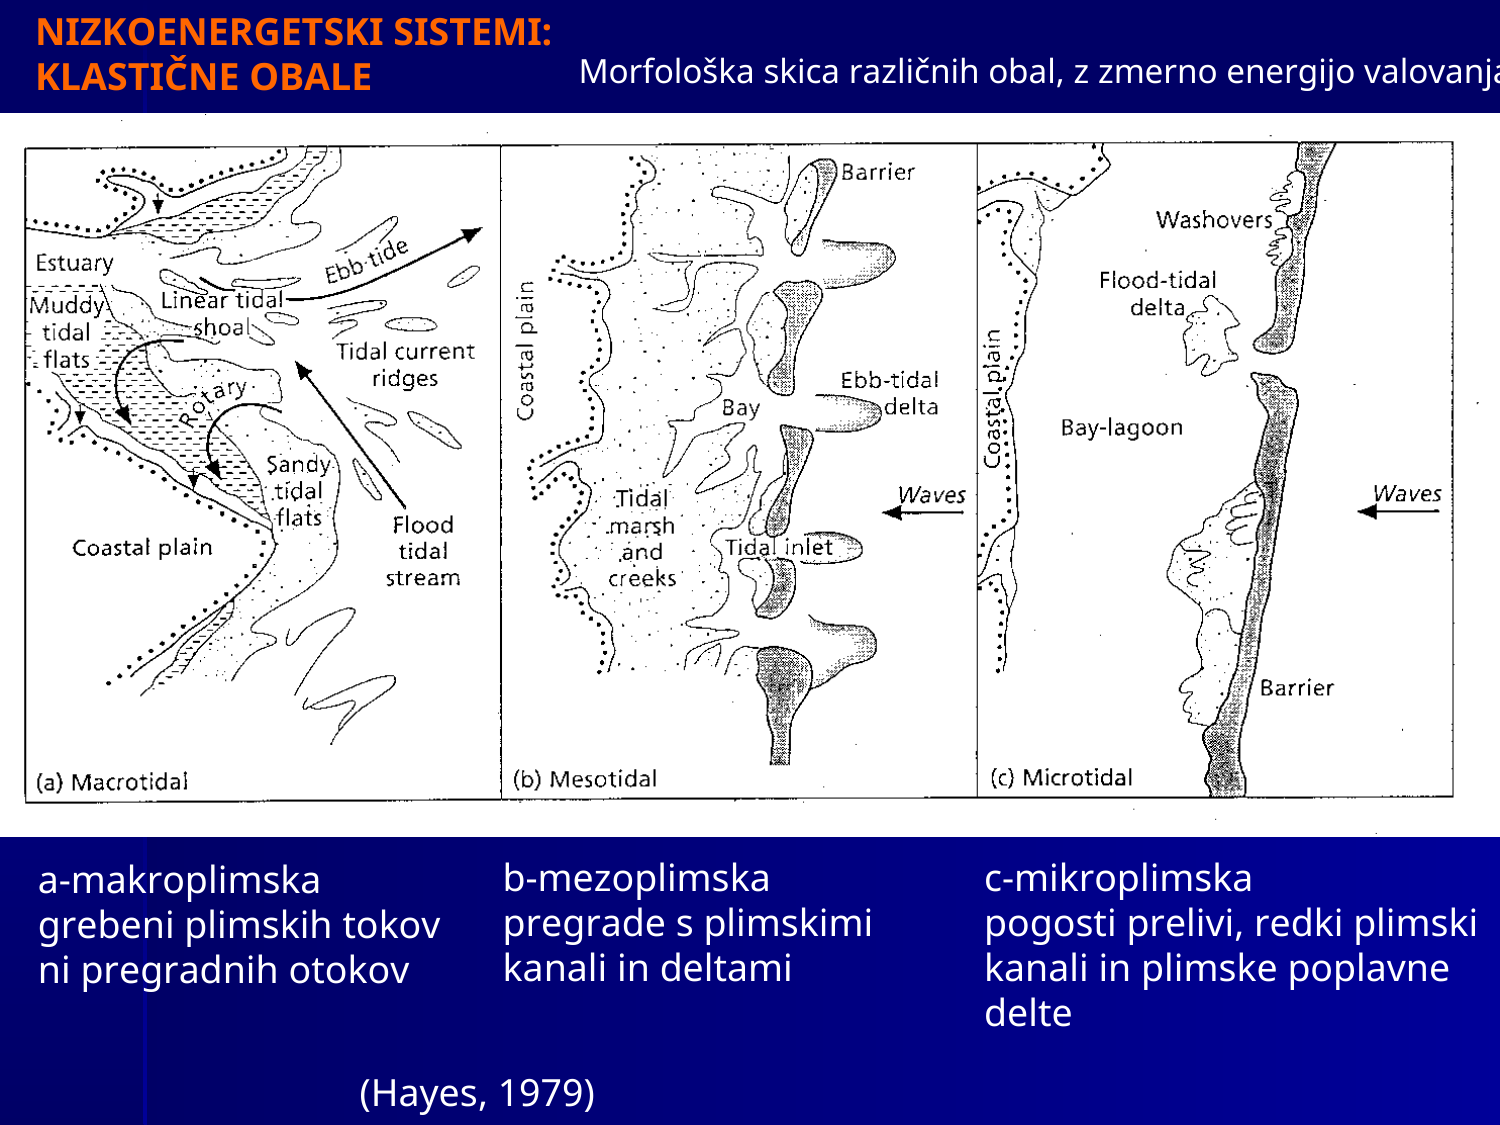

NIZKOENERGETSKI SISTEMI:
KLASTIČNE OBALE
Morfološka skica različnih obal, z zmerno energijo valovanja
b-mezoplimska
pregrade s plimskimi
kanali in deltami
c-mikroplimska
pogosti prelivi, redki plimski
kanali in plimske poplavne
delte
a-makroplimska
grebeni plimskih tokov
ni pregradnih otokov
(Hayes, 1979)